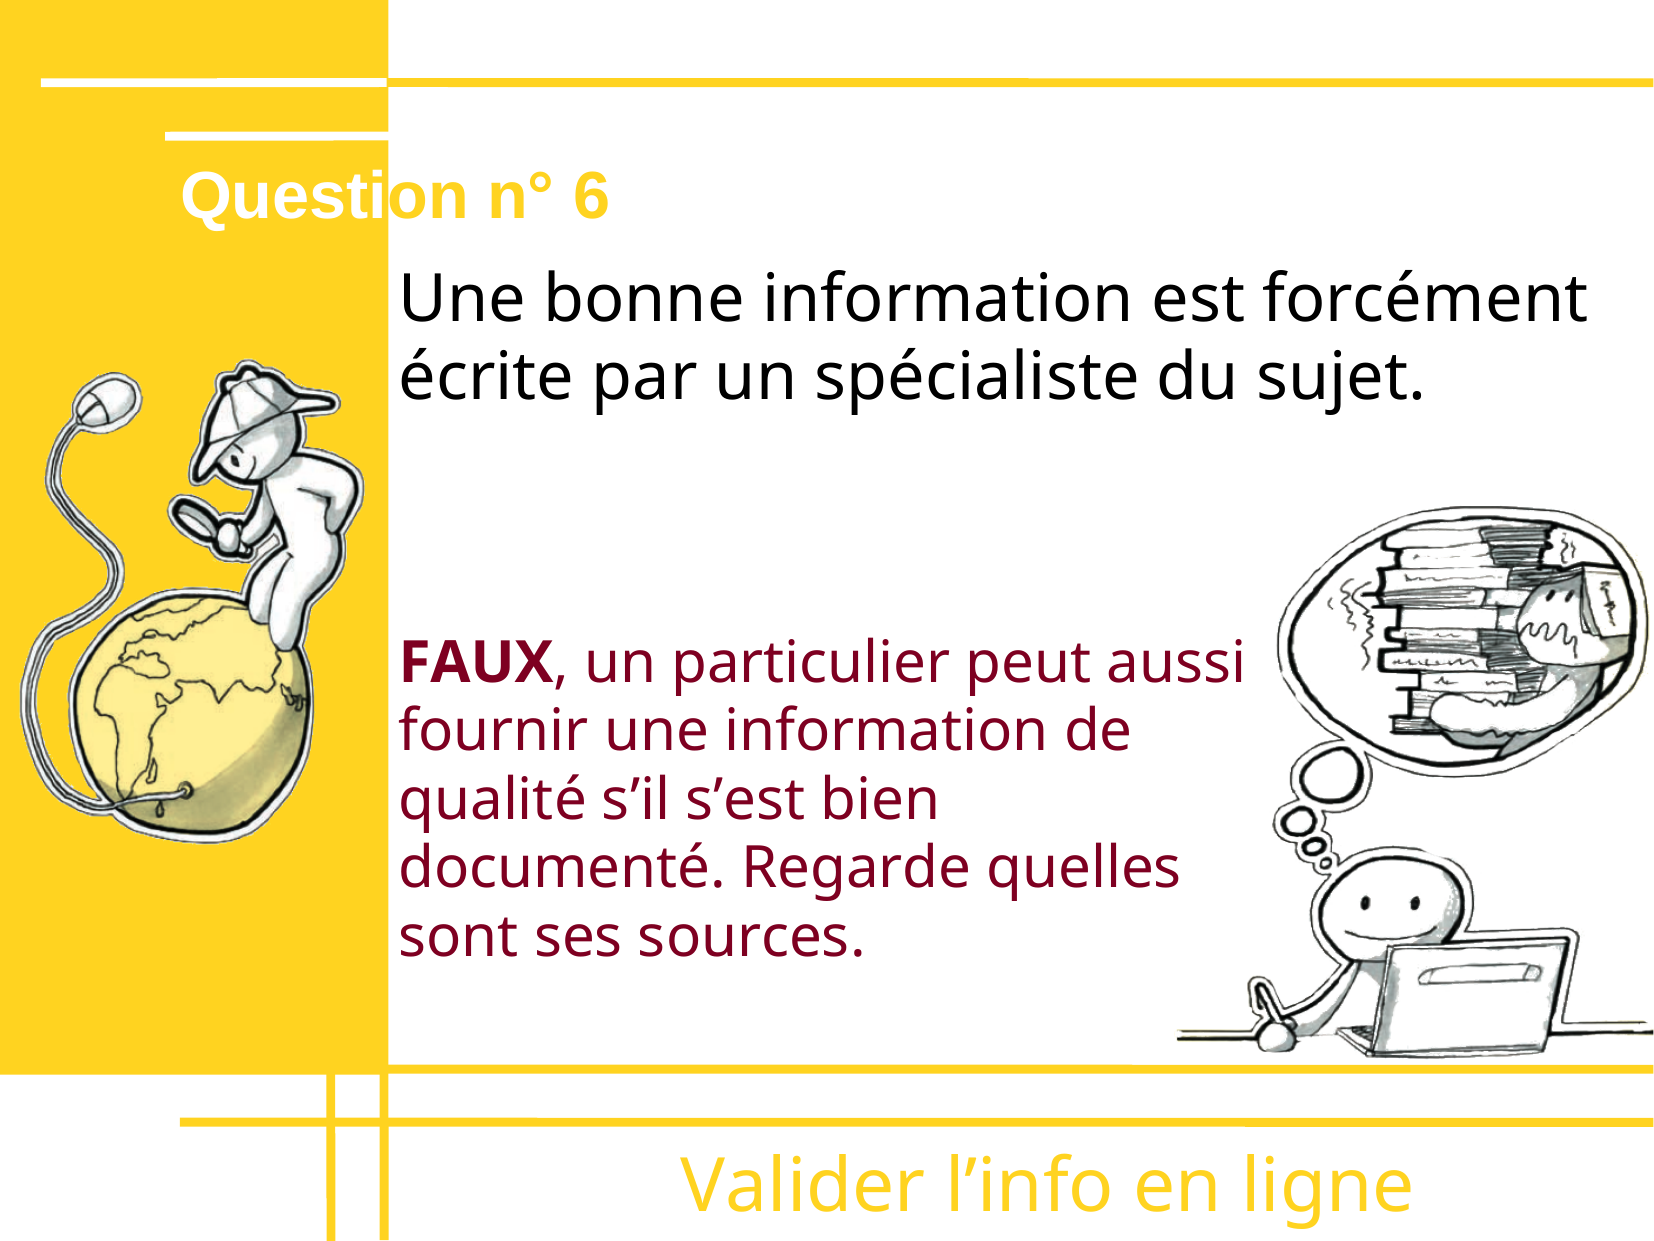

Question n° 6
Une bonne information est forcément écrite par un spécialiste du sujet.
FAUX, un particulier peut aussi fournir une information de qualité sʼil sʼest bien documenté. Regarde quelles sont ses sources.
Valider lʼinfo en ligne